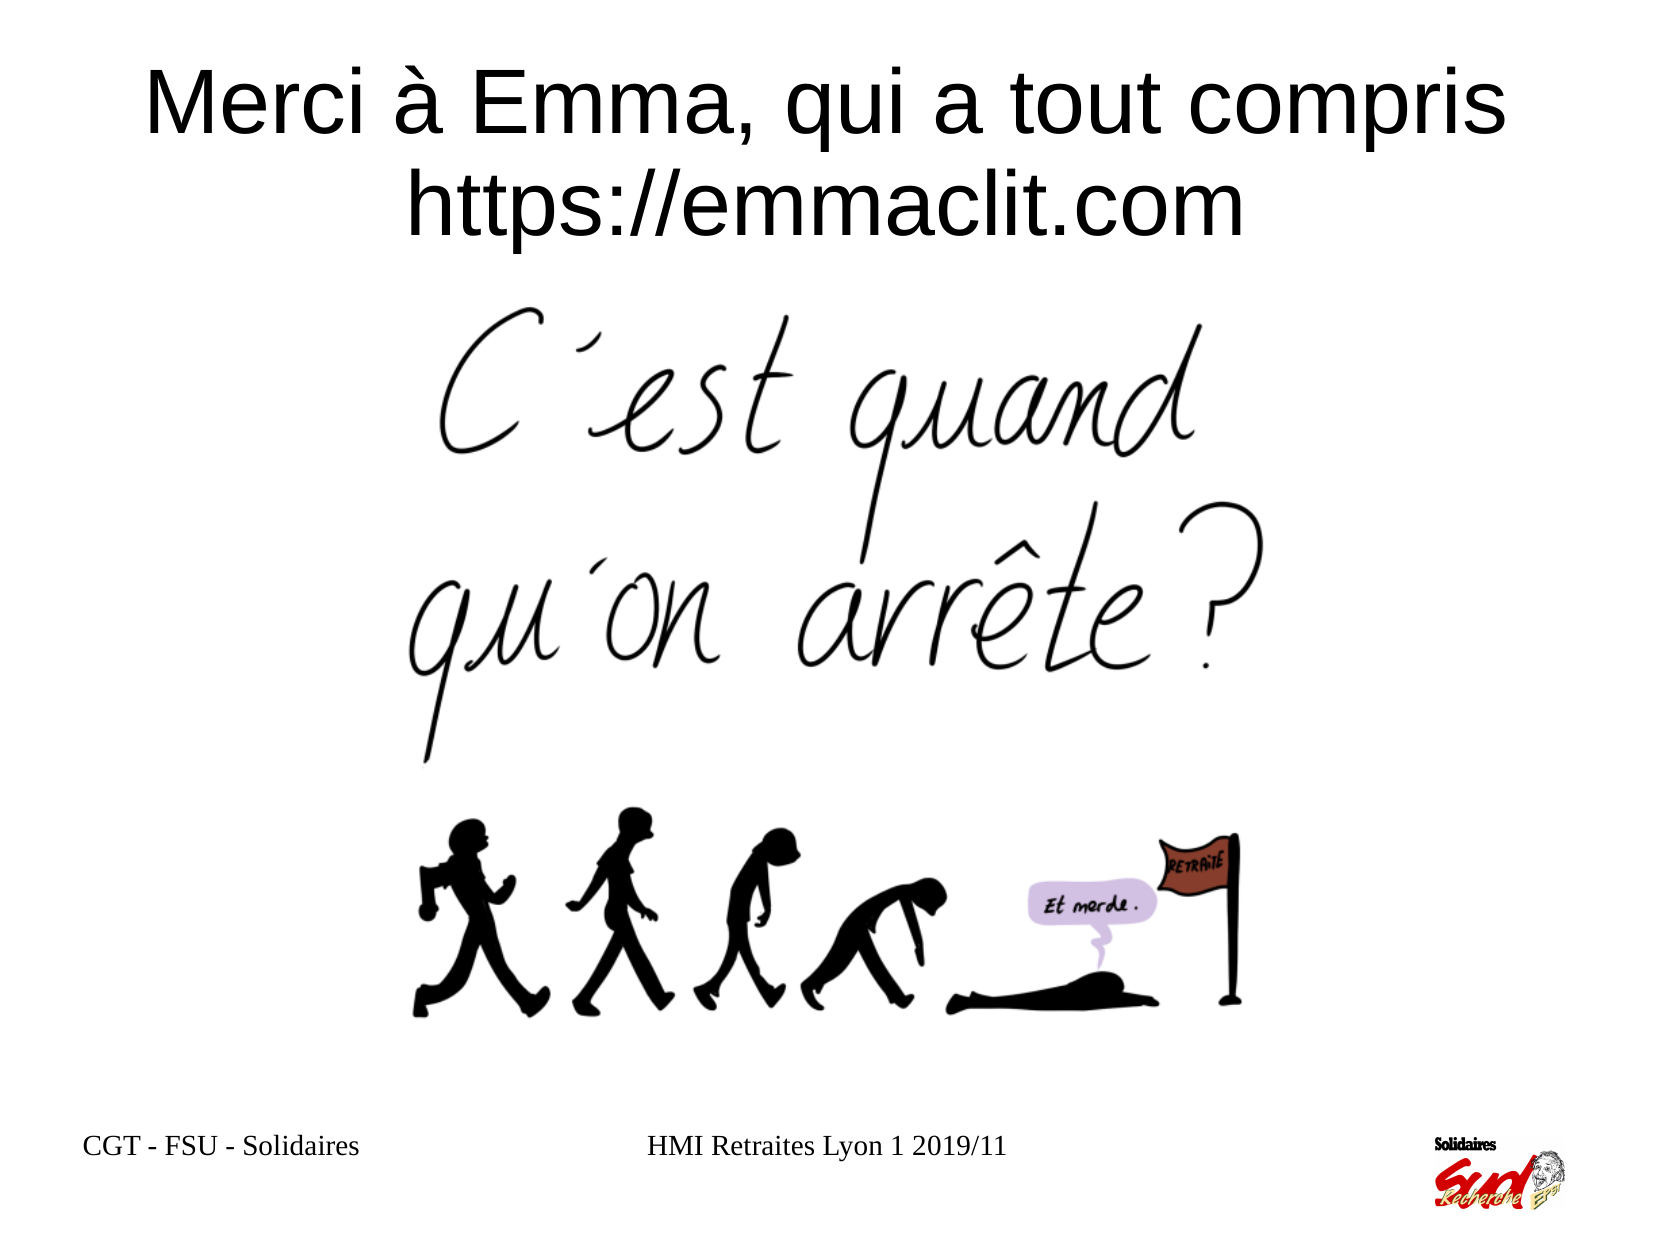

# Merci à Emma, qui a tout compris https://emmaclit.com
CGT - FSU - Solidaires
HMI Retraites Lyon 1 2019/11